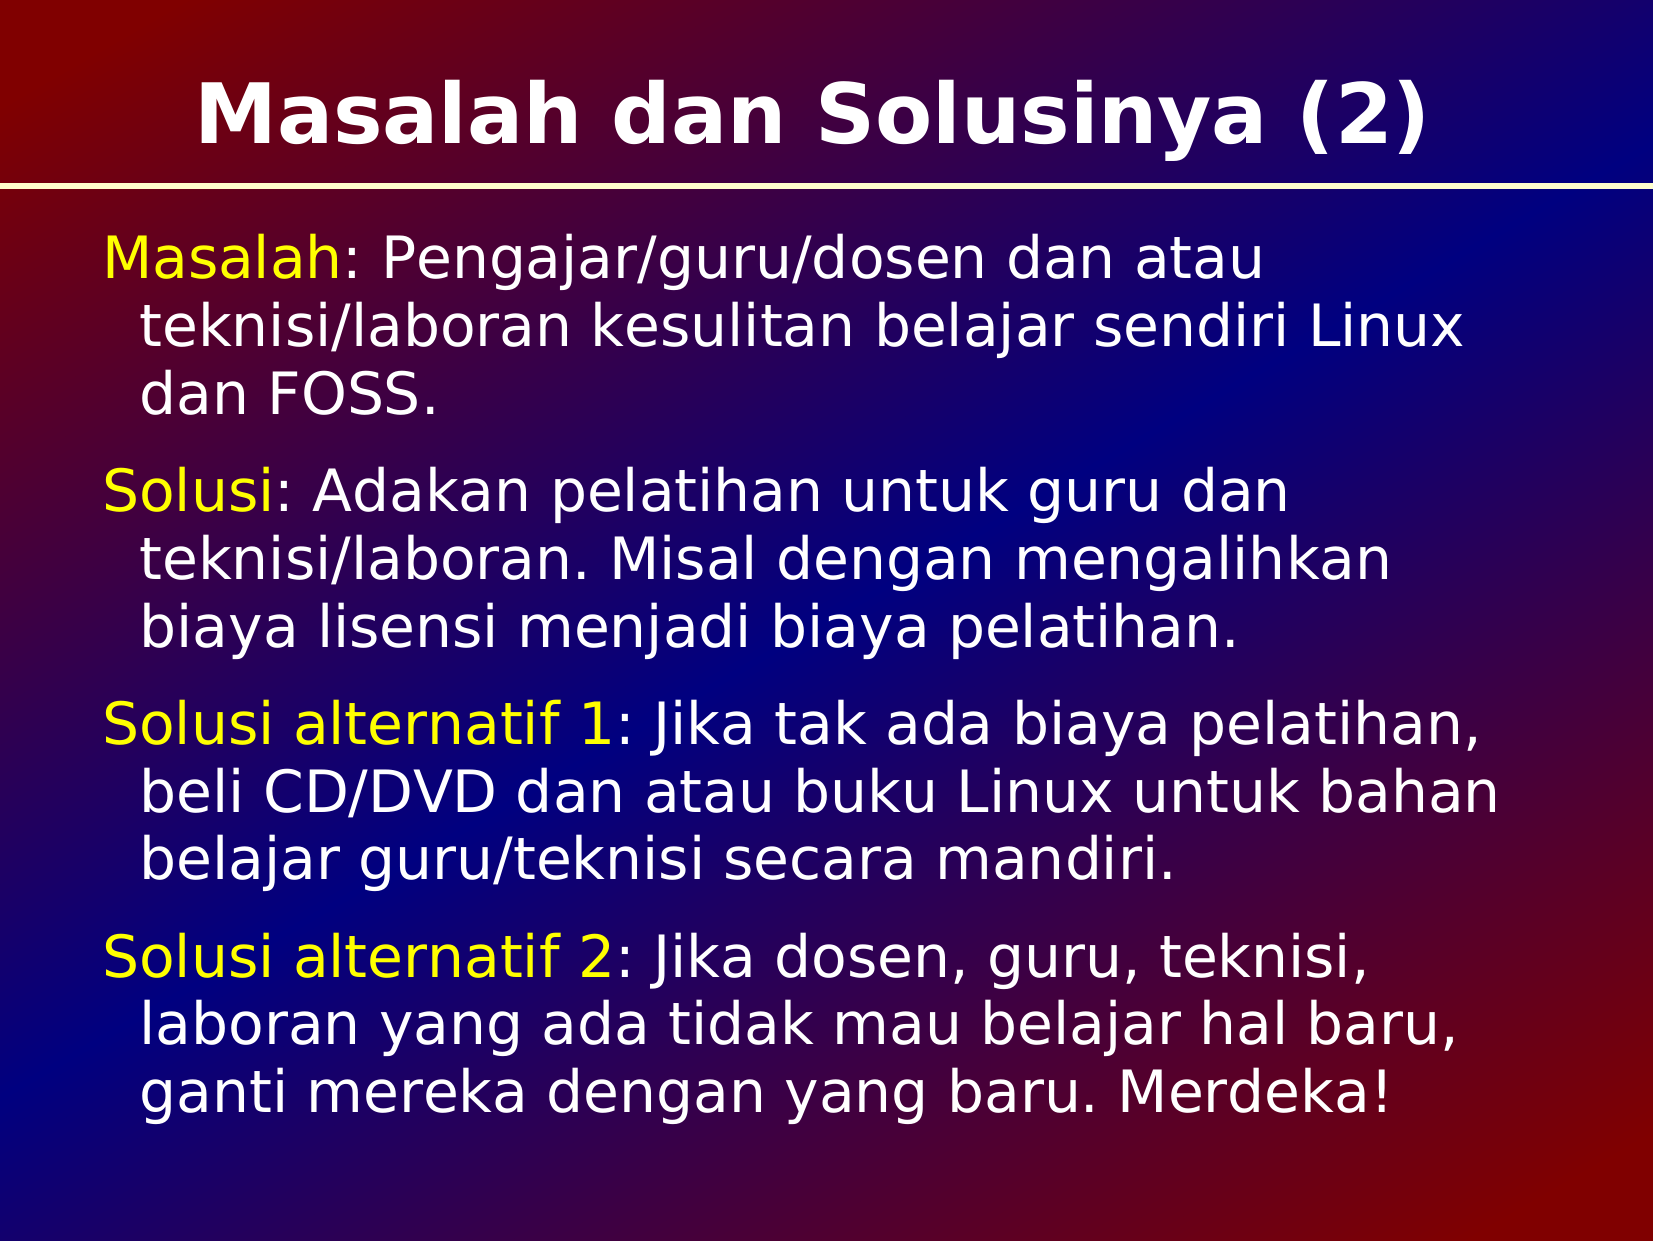

# Masalah dan Solusinya (2)
Masalah: Pengajar/guru/dosen dan atau teknisi/laboran kesulitan belajar sendiri Linux dan FOSS.
Solusi: Adakan pelatihan untuk guru dan teknisi/laboran. Misal dengan mengalihkan biaya lisensi menjadi biaya pelatihan.
Solusi alternatif 1: Jika tak ada biaya pelatihan, beli CD/DVD dan atau buku Linux untuk bahan belajar guru/teknisi secara mandiri.
Solusi alternatif 2: Jika dosen, guru, teknisi, laboran yang ada tidak mau belajar hal baru, ganti mereka dengan yang baru. Merdeka!